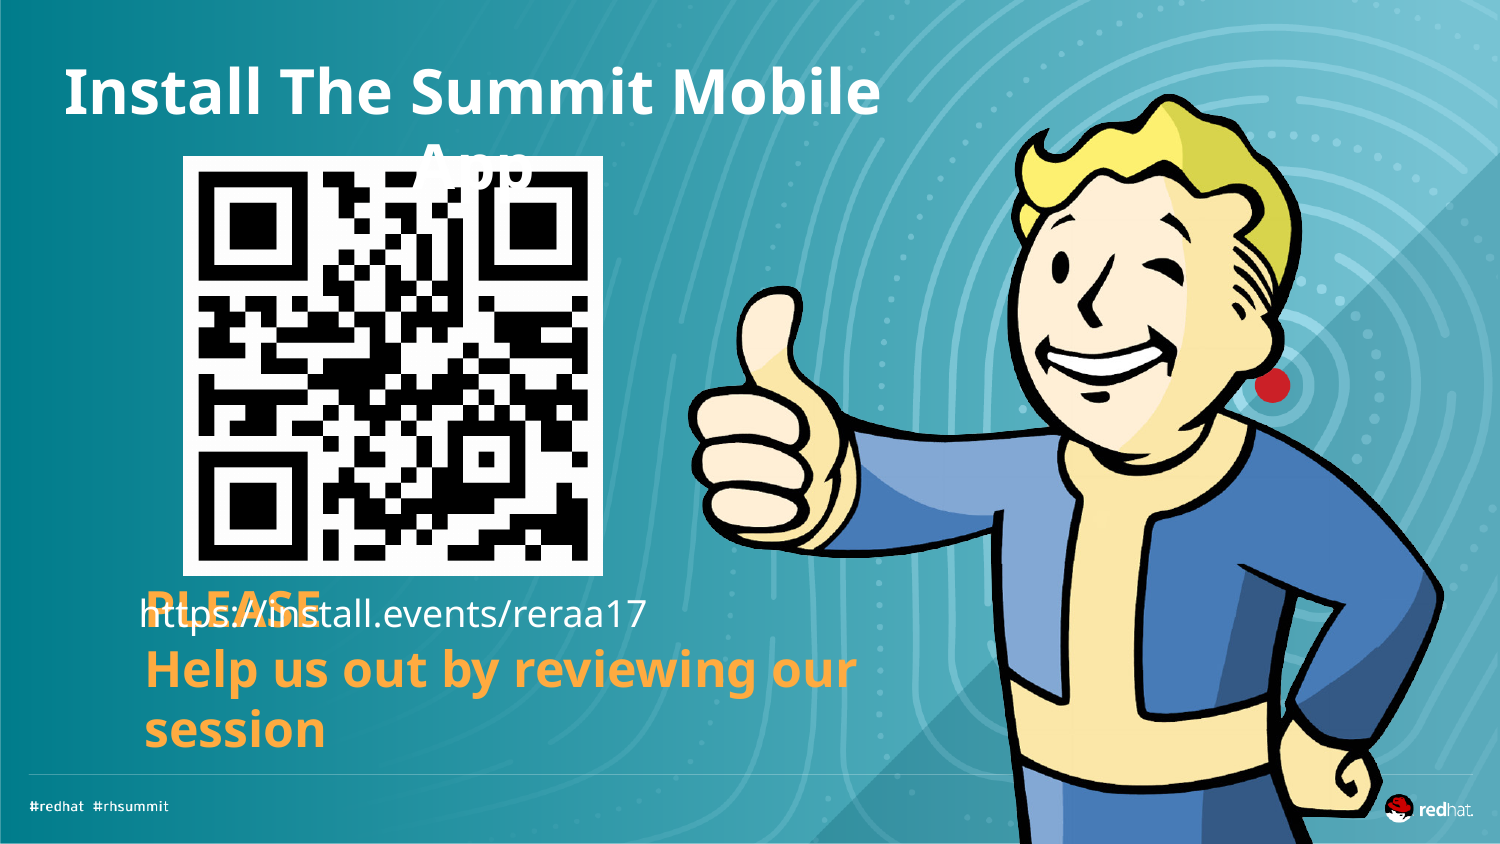

Install The Summit Mobile App
https://install.events/reraa17
PLEASE
Help us out by reviewing our session